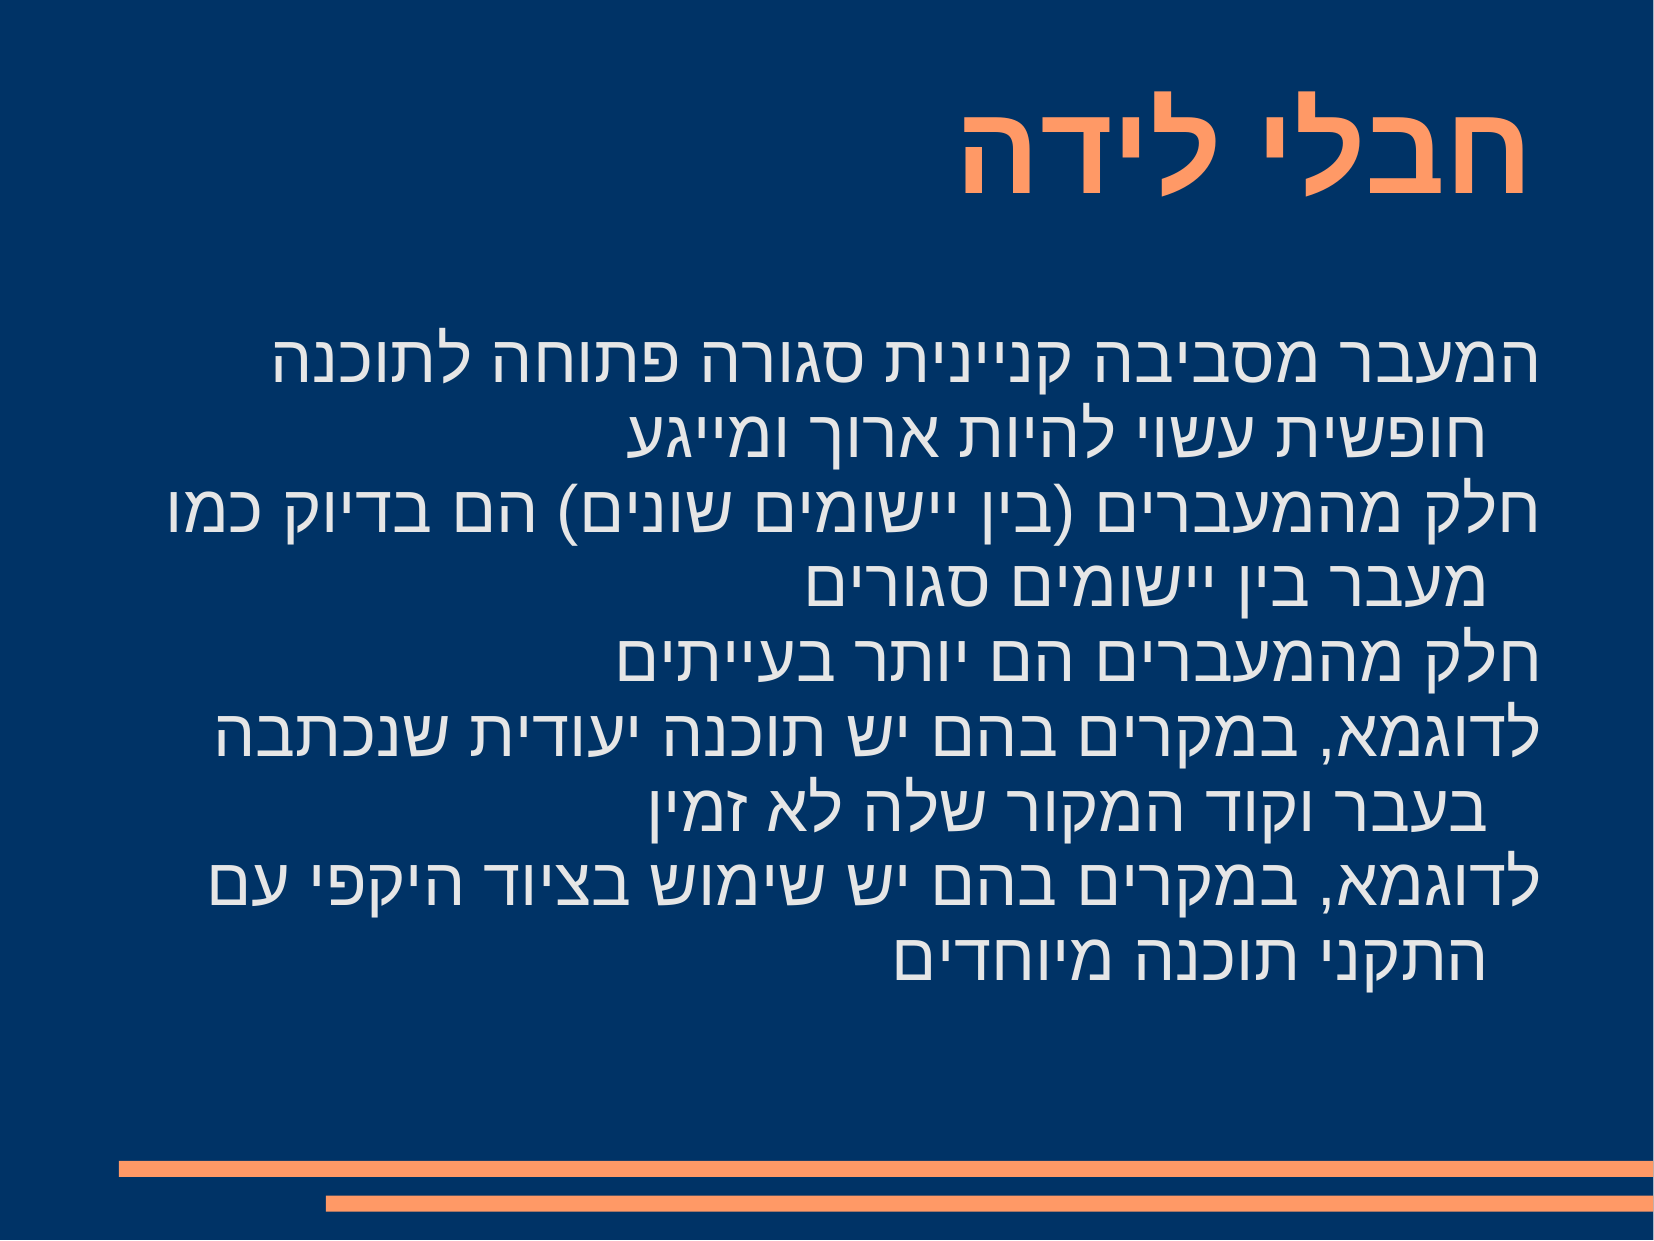

# חבלי לידה
המעבר מסביבה קניינית סגורה פתוחה לתוכנה חופשית עשוי להיות ארוך ומייגע
חלק מהמעברים (בין יישומים שונים) הם בדיוק כמו מעבר בין יישומים סגורים
חלק מהמעברים הם יותר בעייתים
לדוגמא, במקרים בהם יש תוכנה יעודית שנכתבה בעבר וקוד המקור שלה לא זמין
לדוגמא, במקרים בהם יש שימוש בציוד היקפי עם התקני תוכנה מיוחדים